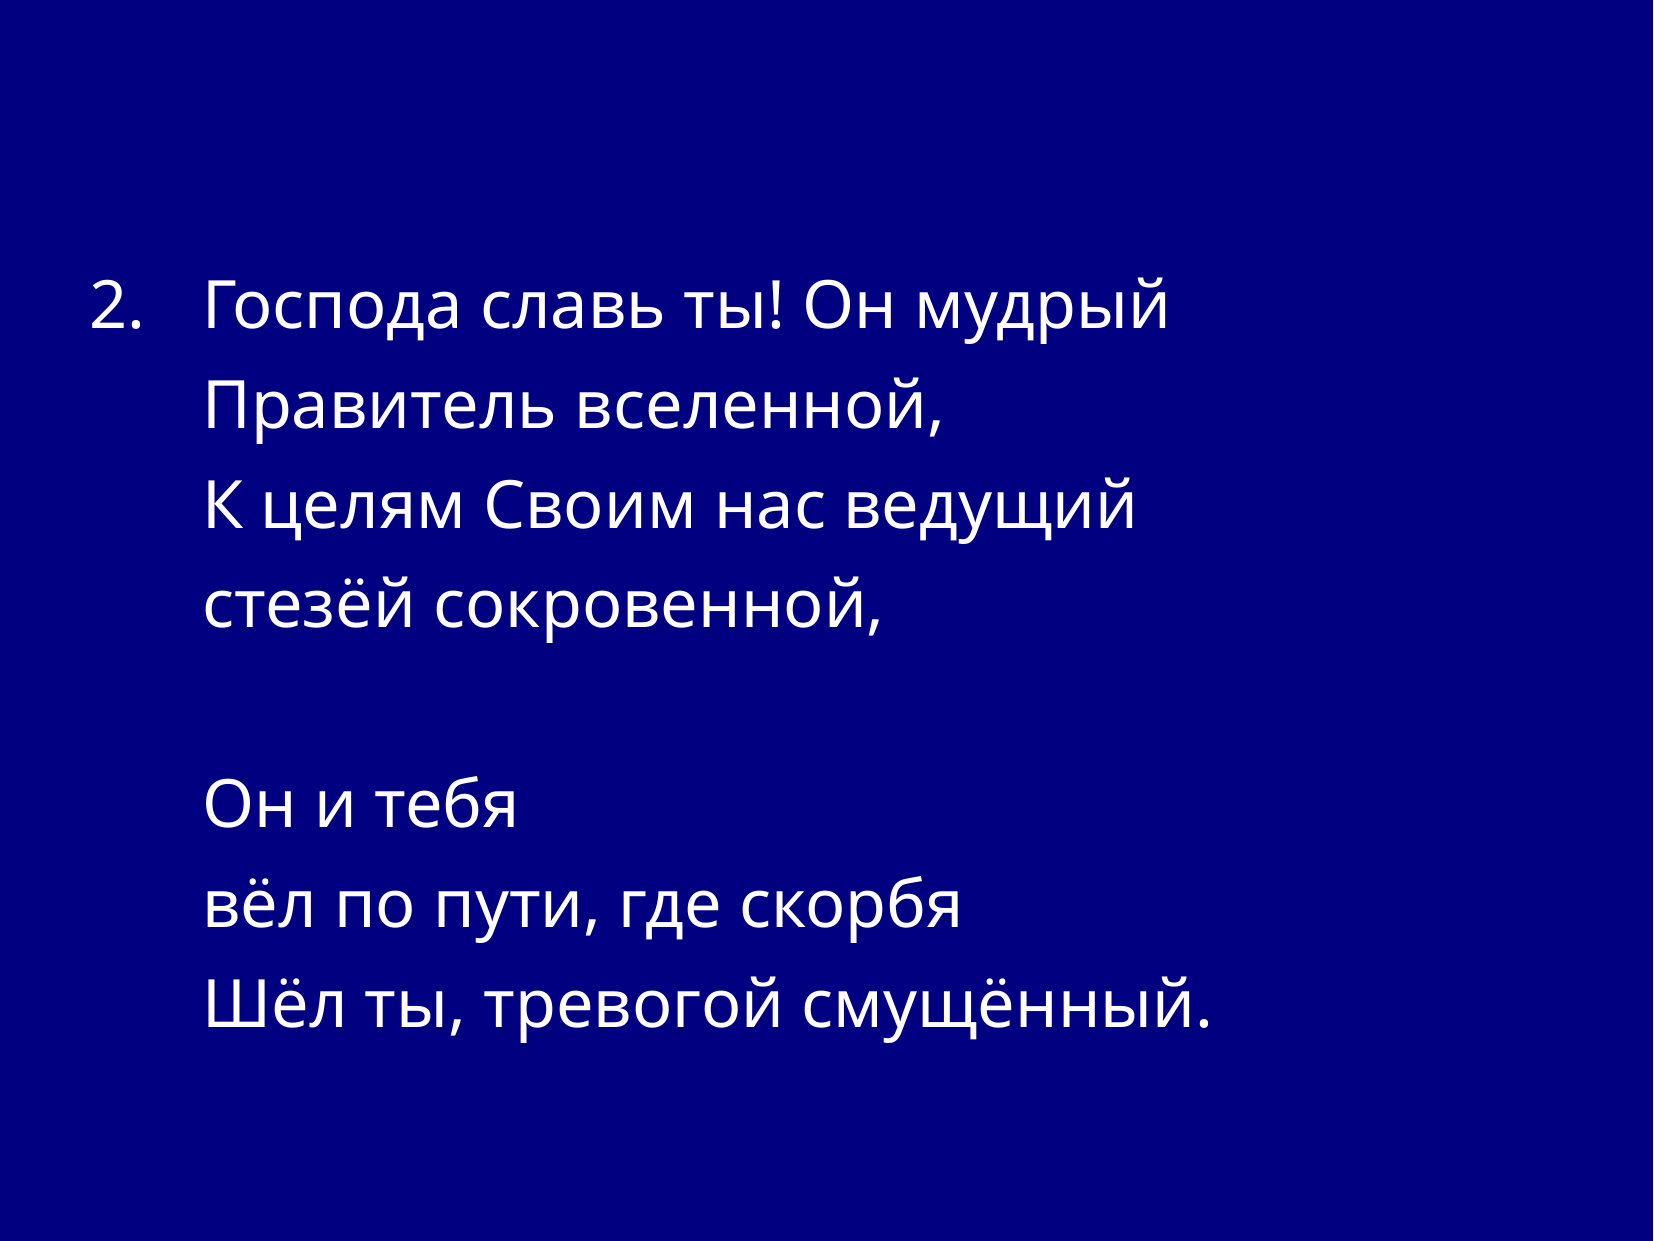

2.	Господа славь ты! Он мудрый
	Правитель вселенной,
	К целям Своим нас ведущий
	стезёй сокровенной,
	Он и тебя
	вёл по пути, где скорбя
	Шёл ты, тревогой смущённый.